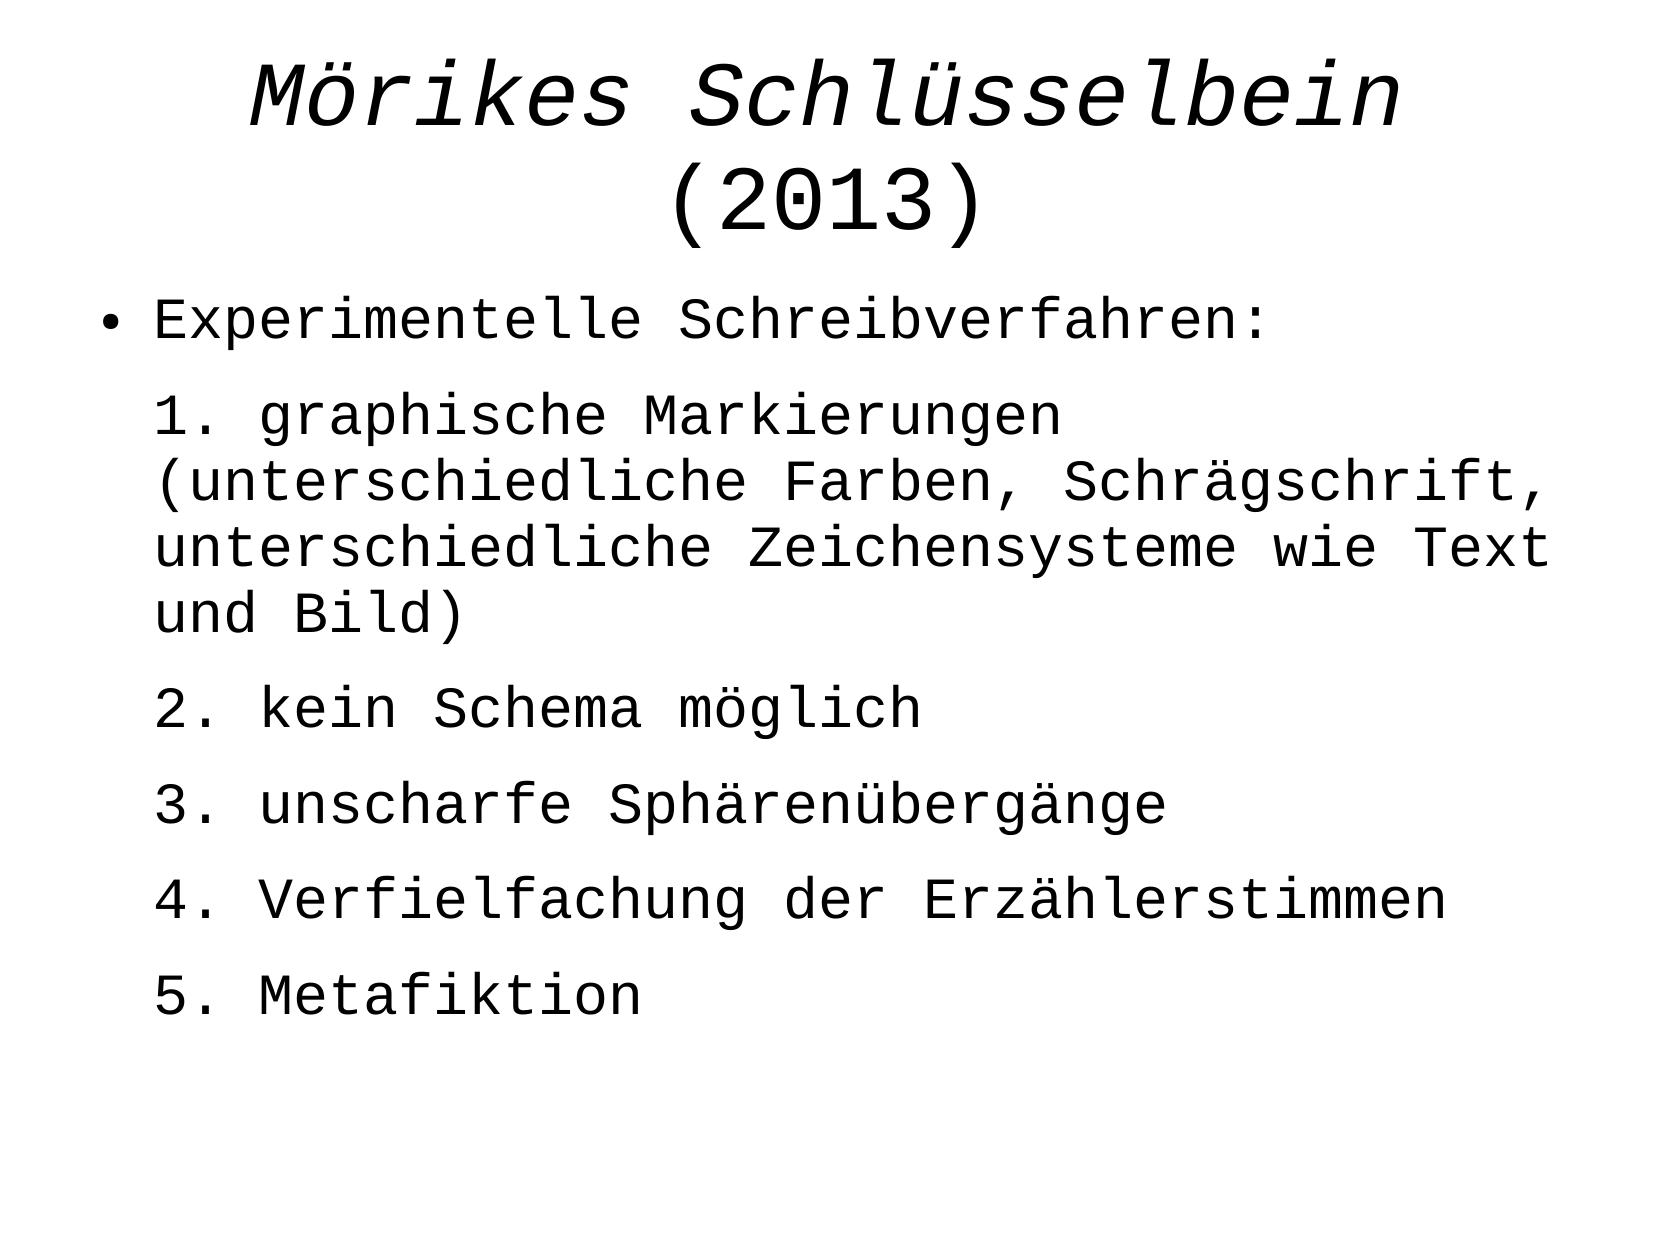

# Mörikes Schlüsselbein (2013)
Experimentelle Schreibverfahren:
1. graphische Markierungen (unterschiedliche Farben, Schrägschrift, unterschiedliche Zeichensysteme wie Text und Bild)
2. kein Schema möglich
3. unscharfe Sphärenübergänge
4. Verfielfachung der Erzählerstimmen
5. Metafiktion